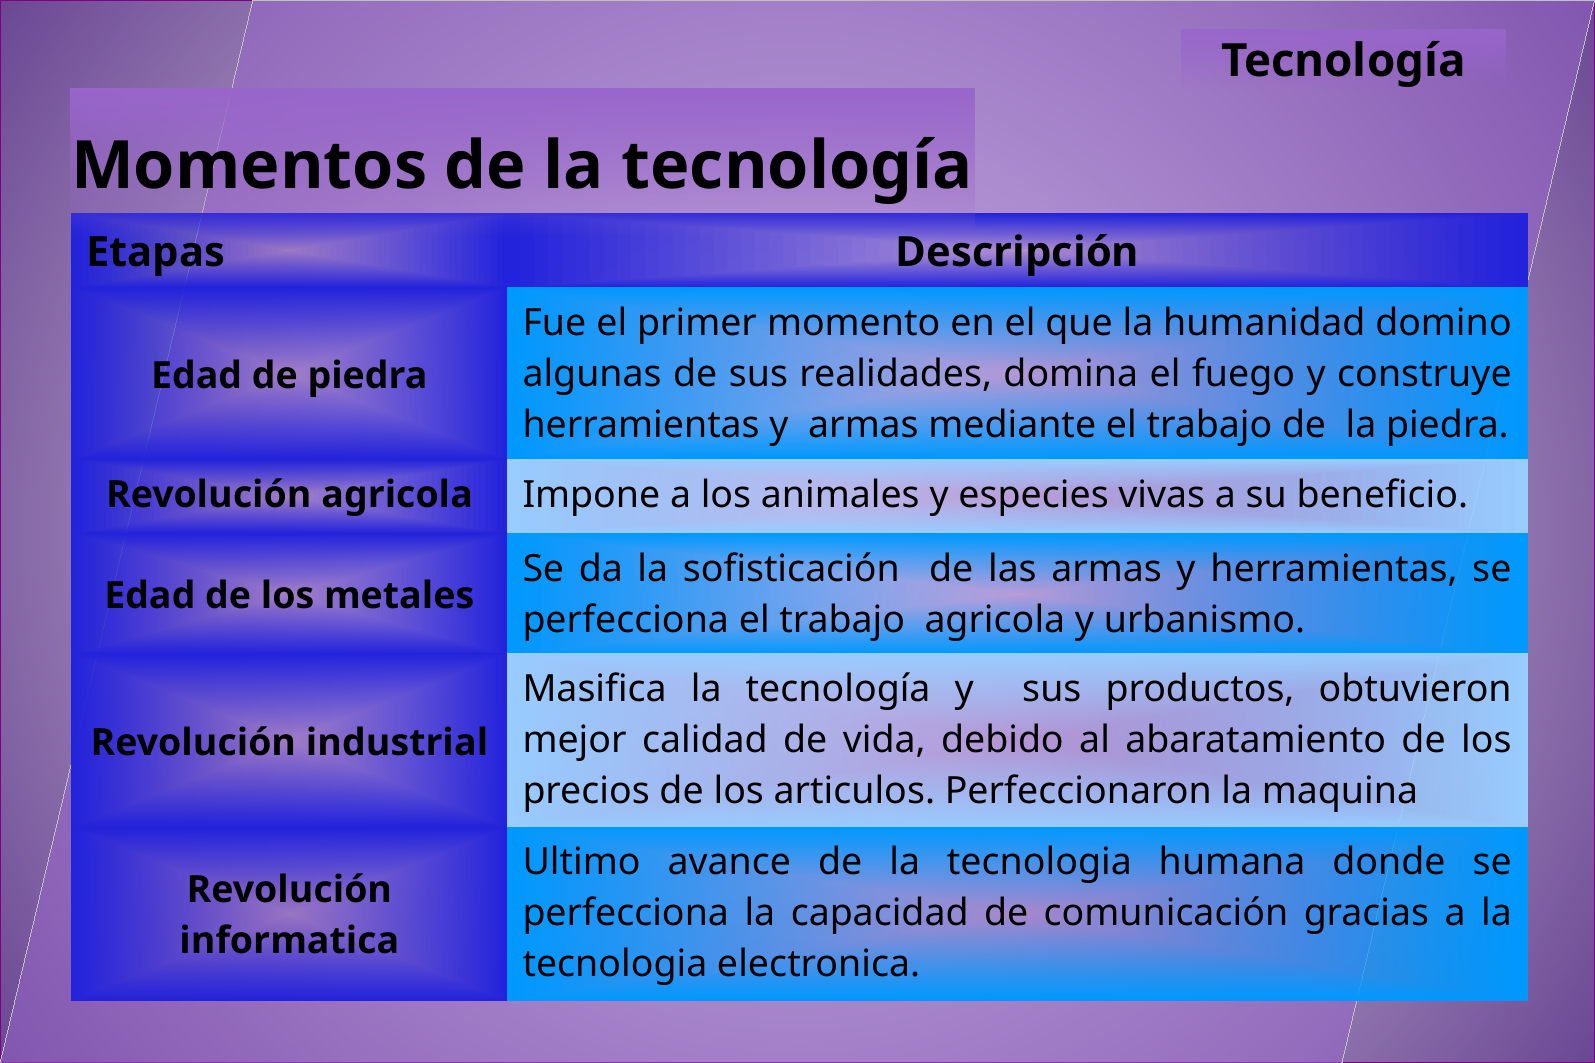

Tecnología
Momentos de la tecnología
| Etapas | Descripción |
| --- | --- |
| Edad de piedra | Fue el primer momento en el que la humanidad domino algunas de sus realidades, domina el fuego y construye herramientas y armas mediante el trabajo de la piedra. |
| Revolución agricola | Impone a los animales y especies vivas a su beneficio. |
| Edad de los metales | Se da la sofisticación de las armas y herramientas, se perfecciona el trabajo agricola y urbanismo. |
| Revolución industrial | Masifica la tecnología y sus productos, obtuvieron mejor calidad de vida, debido al abaratamiento de los precios de los articulos. Perfeccionaron la maquina |
| Revolución informatica | Ultimo avance de la tecnologia humana donde se perfecciona la capacidad de comunicación gracias a la tecnologia electronica. |